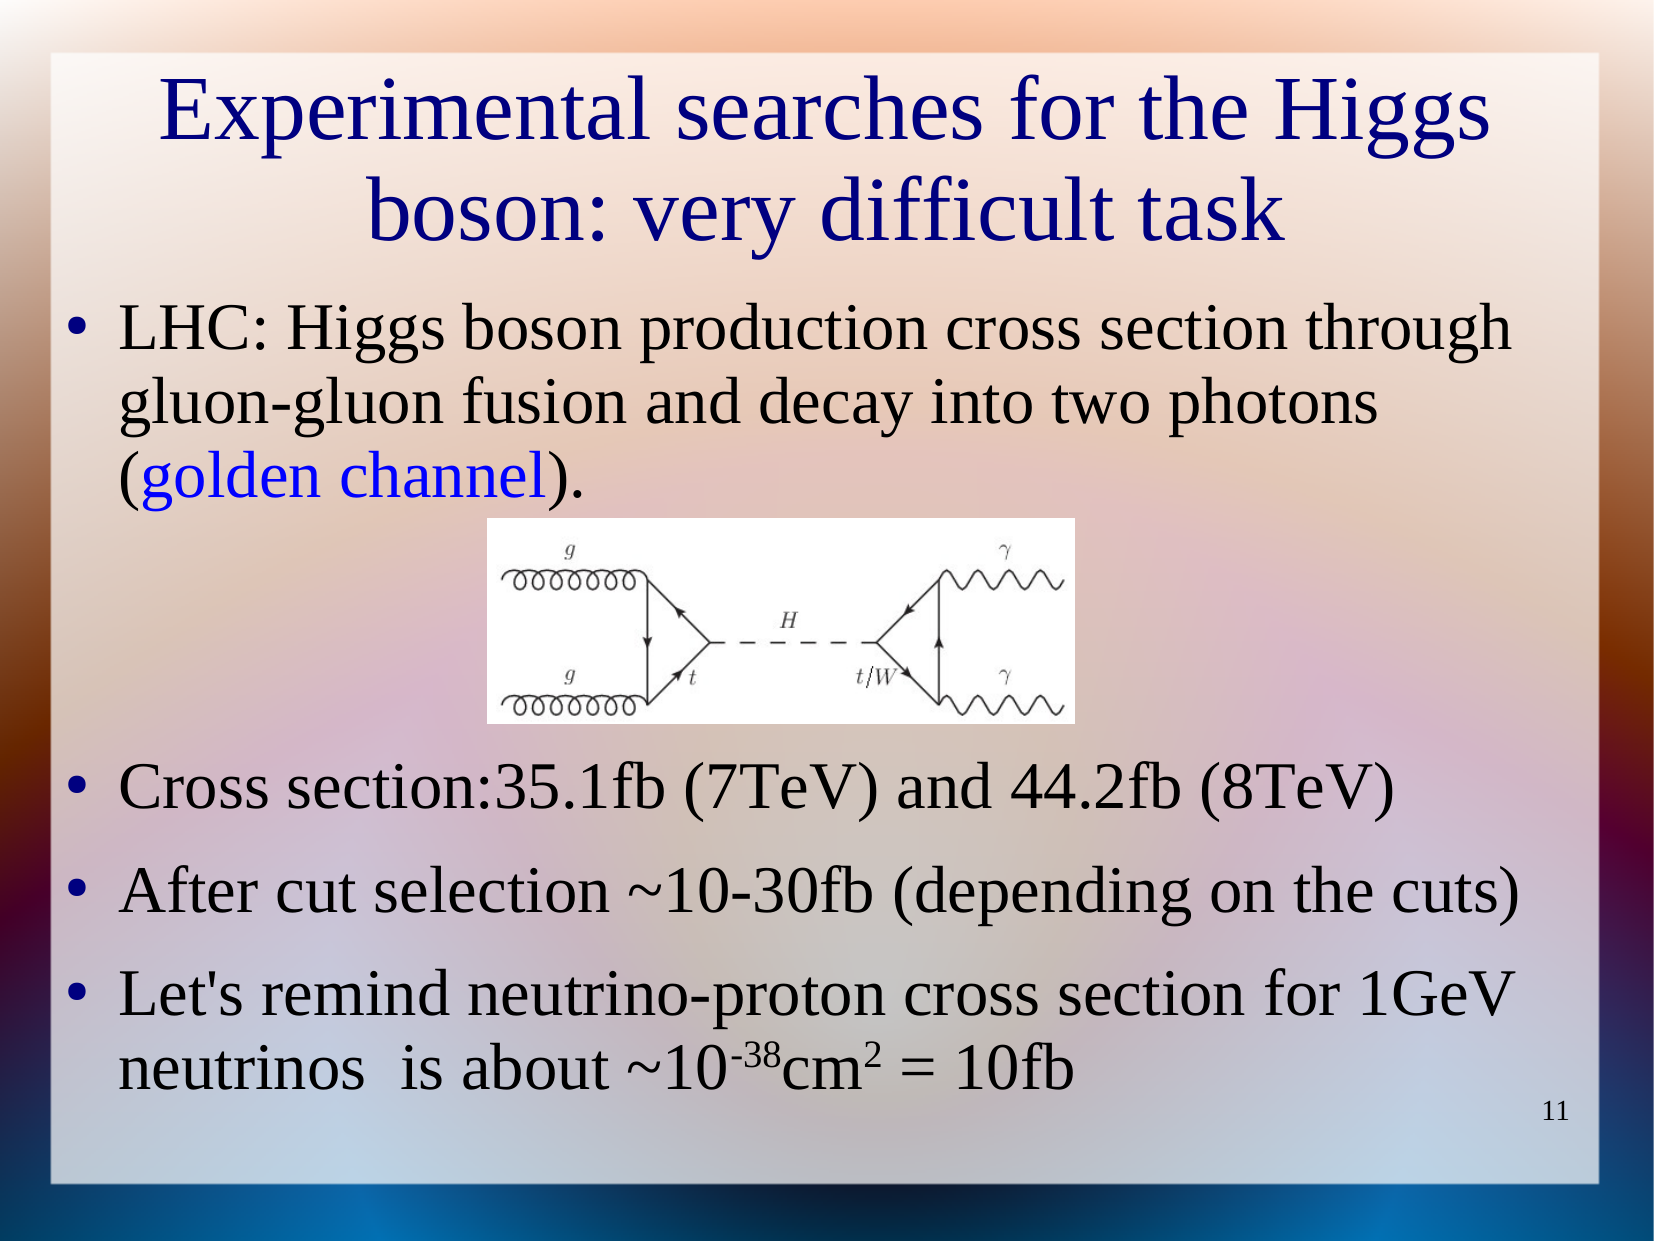

# Experimental searches for the Higgs boson: very difficult task
LHC: Higgs boson production cross section through gluon-gluon fusion and decay into two photons (golden channel).
Cross section:35.1fb (7TeV) and 44.2fb (8TeV)
After cut selection ~10-30fb (depending on the cuts)
Let's remind neutrino-proton cross section for 1GeV neutrinos is about ~10-38cm2 = 10fb
11